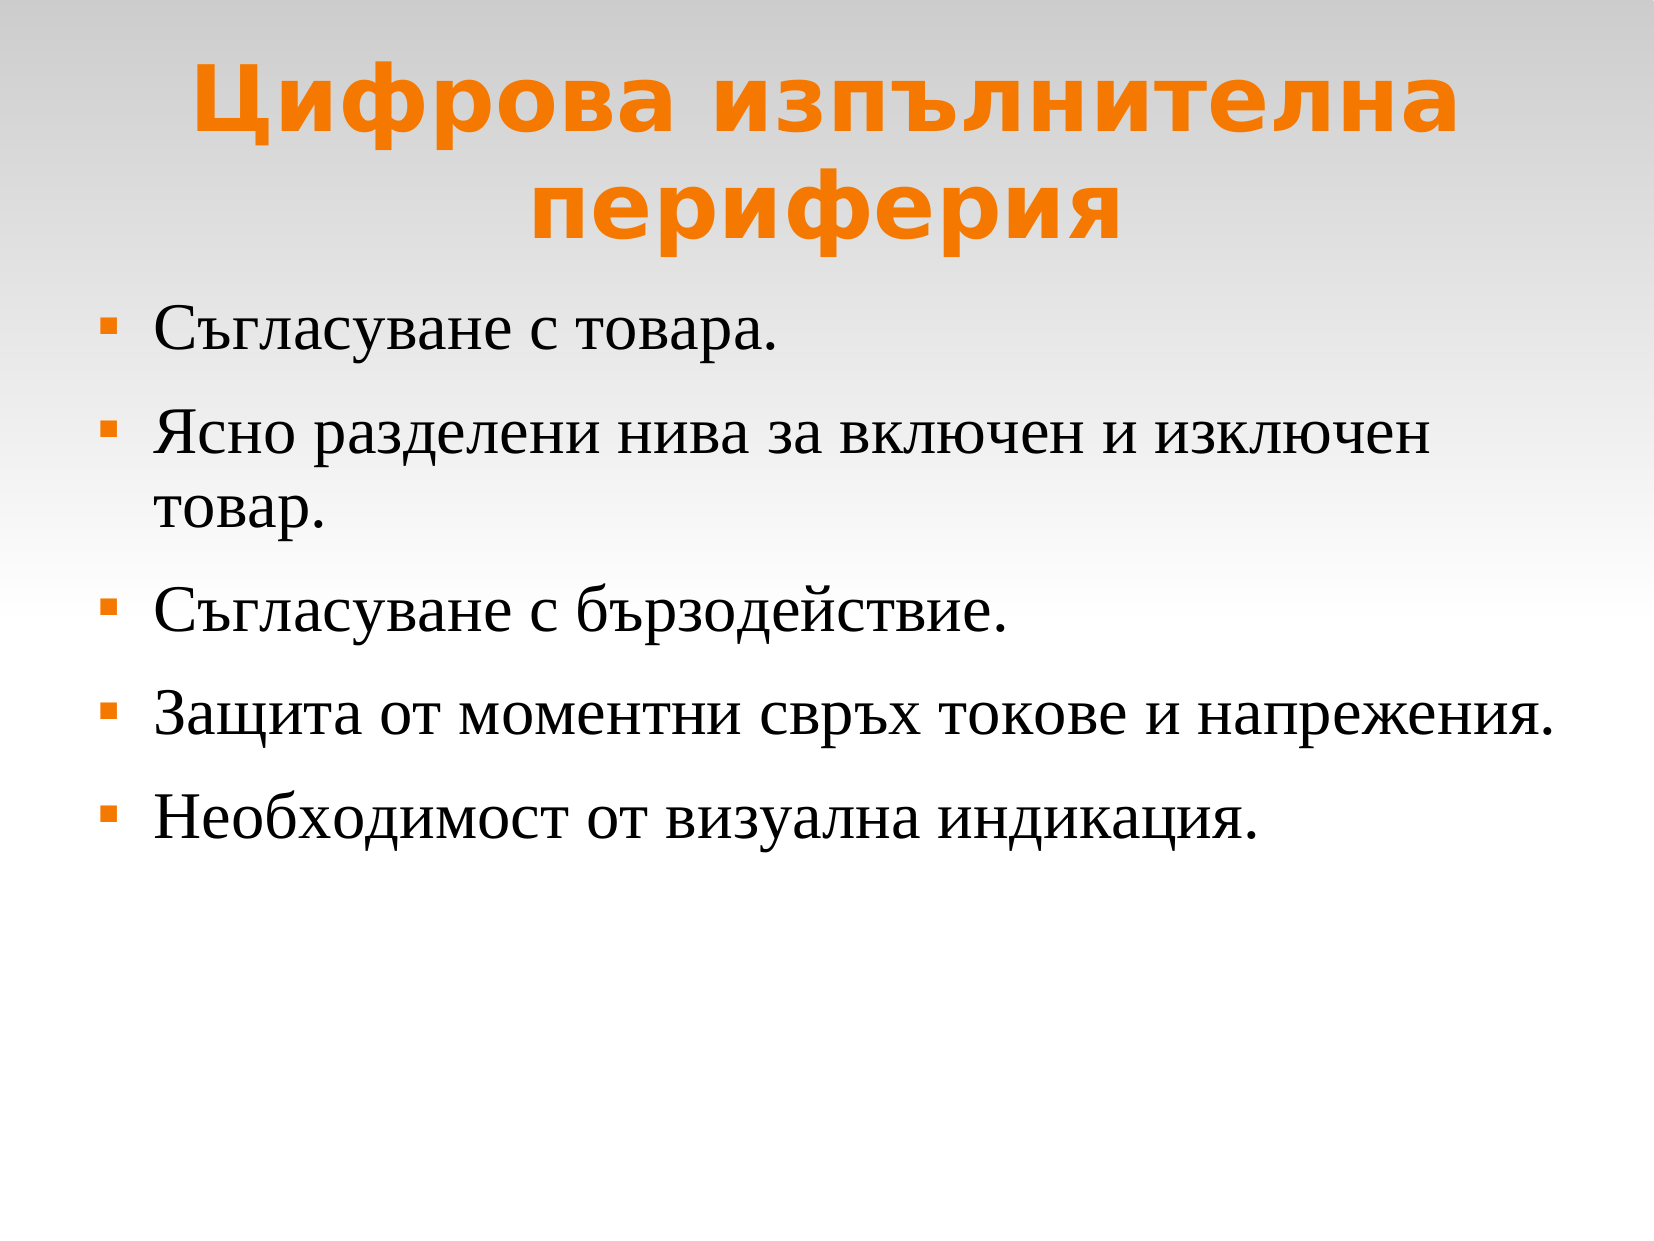

# Цифрова изпълнителна периферия
Съгласуване с товара.
Ясно разделени нива за включен и изключен товар.
Съгласуване с бързодействие.
Защита от моментни свръх токове и напрежения.
Необходимост от визуална индикация.